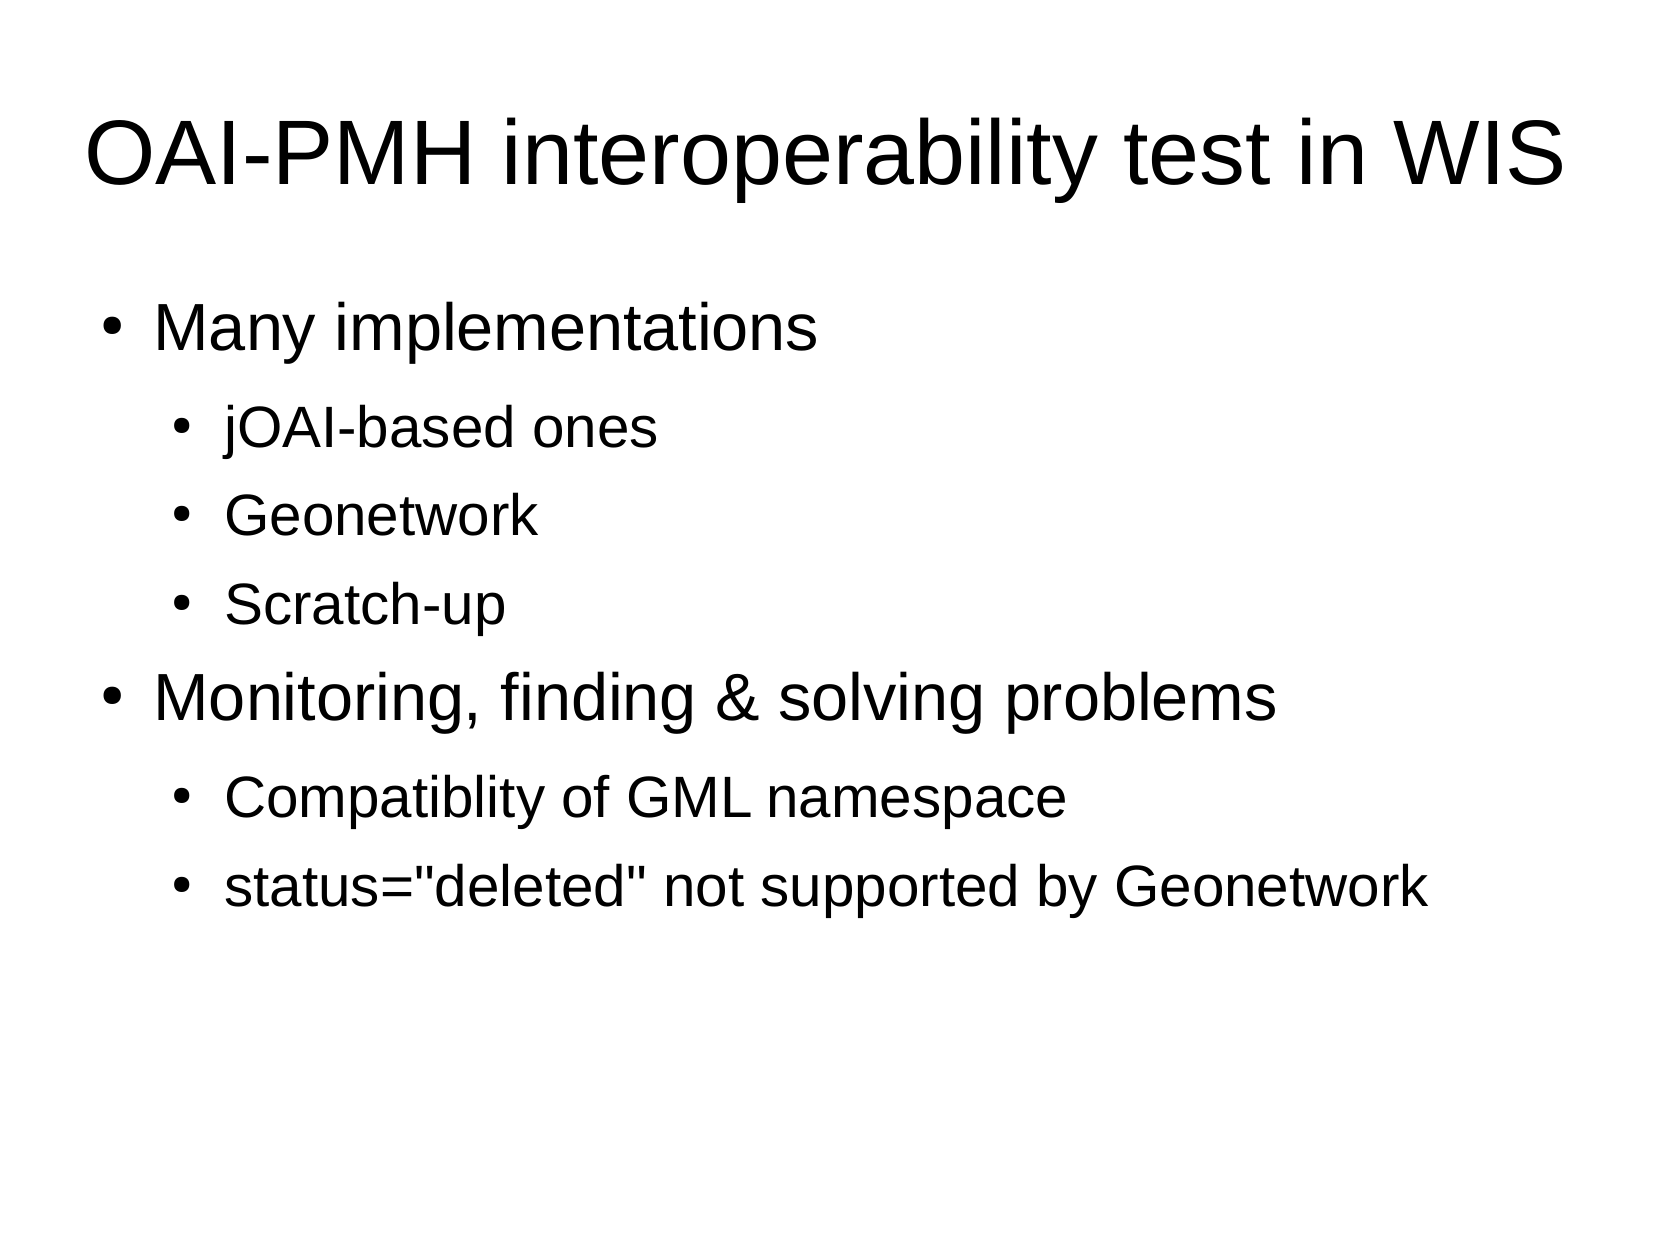

# OAI-PMH interoperability test in WIS
Many implementations
jOAI-based ones
Geonetwork
Scratch-up
Monitoring, finding & solving problems
Compatiblity of GML namespace
status="deleted" not supported by Geonetwork